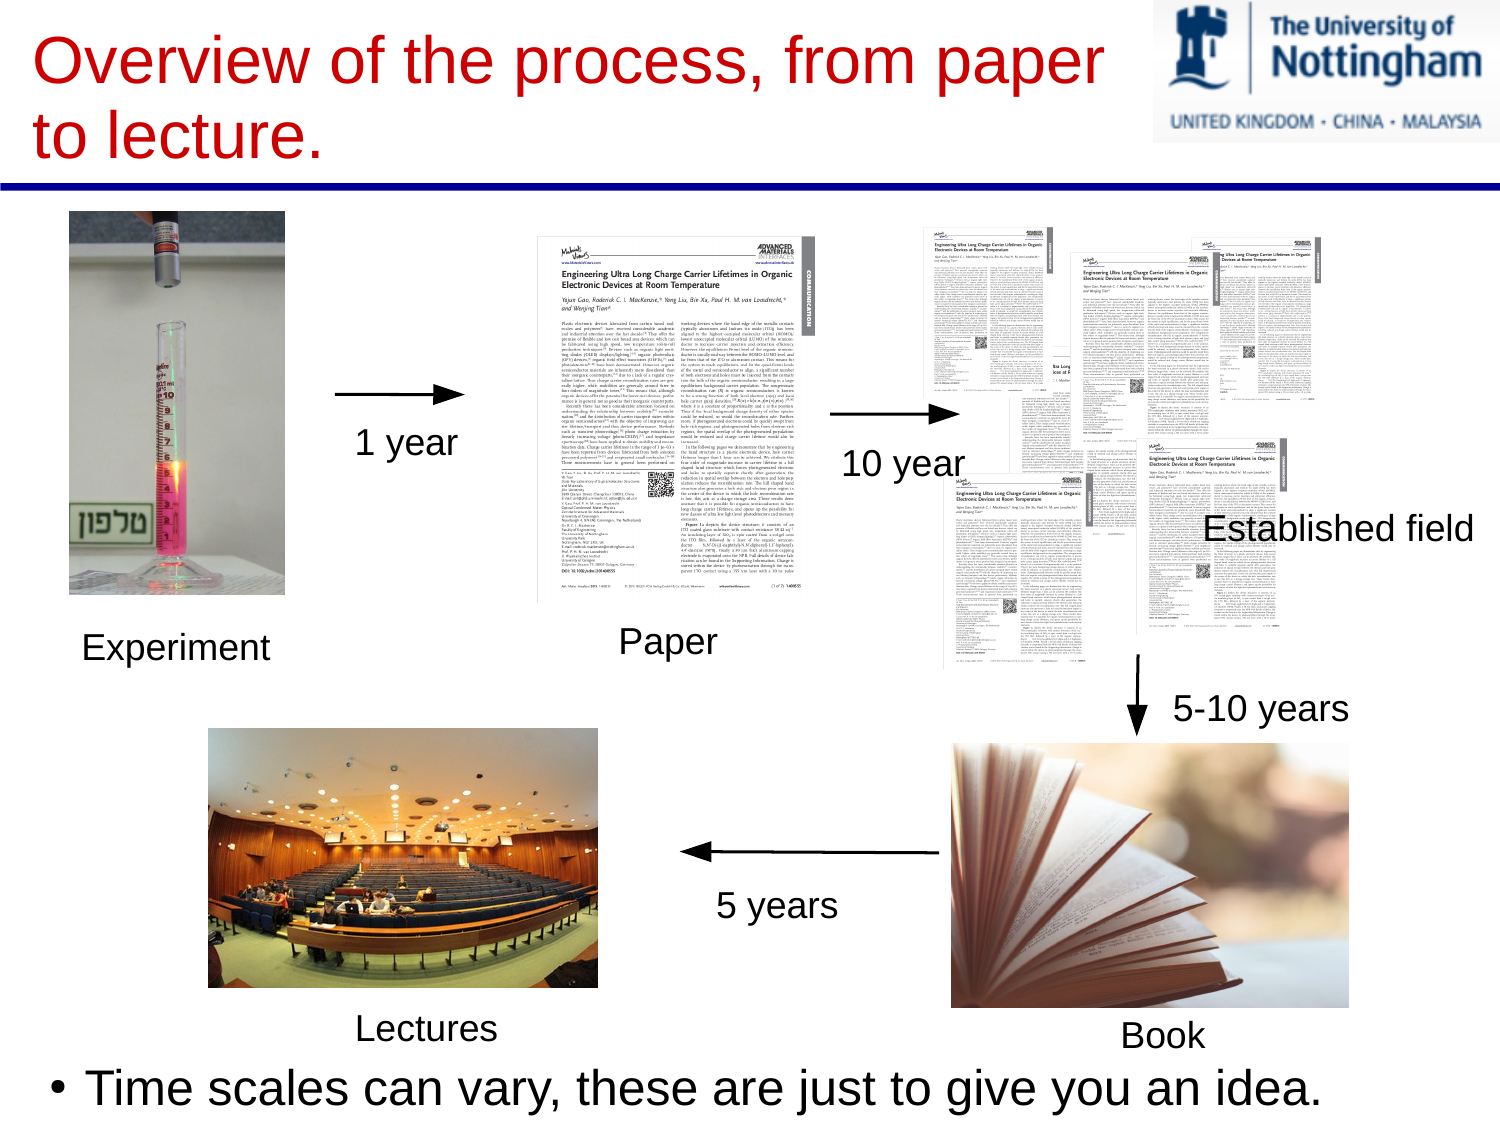

Overview of the process, from paper to lecture.
1 year
10 year
Established field
Paper
Experiment
5-10 years
5 years
Lectures
Book
Time scales can vary, these are just to give you an idea.